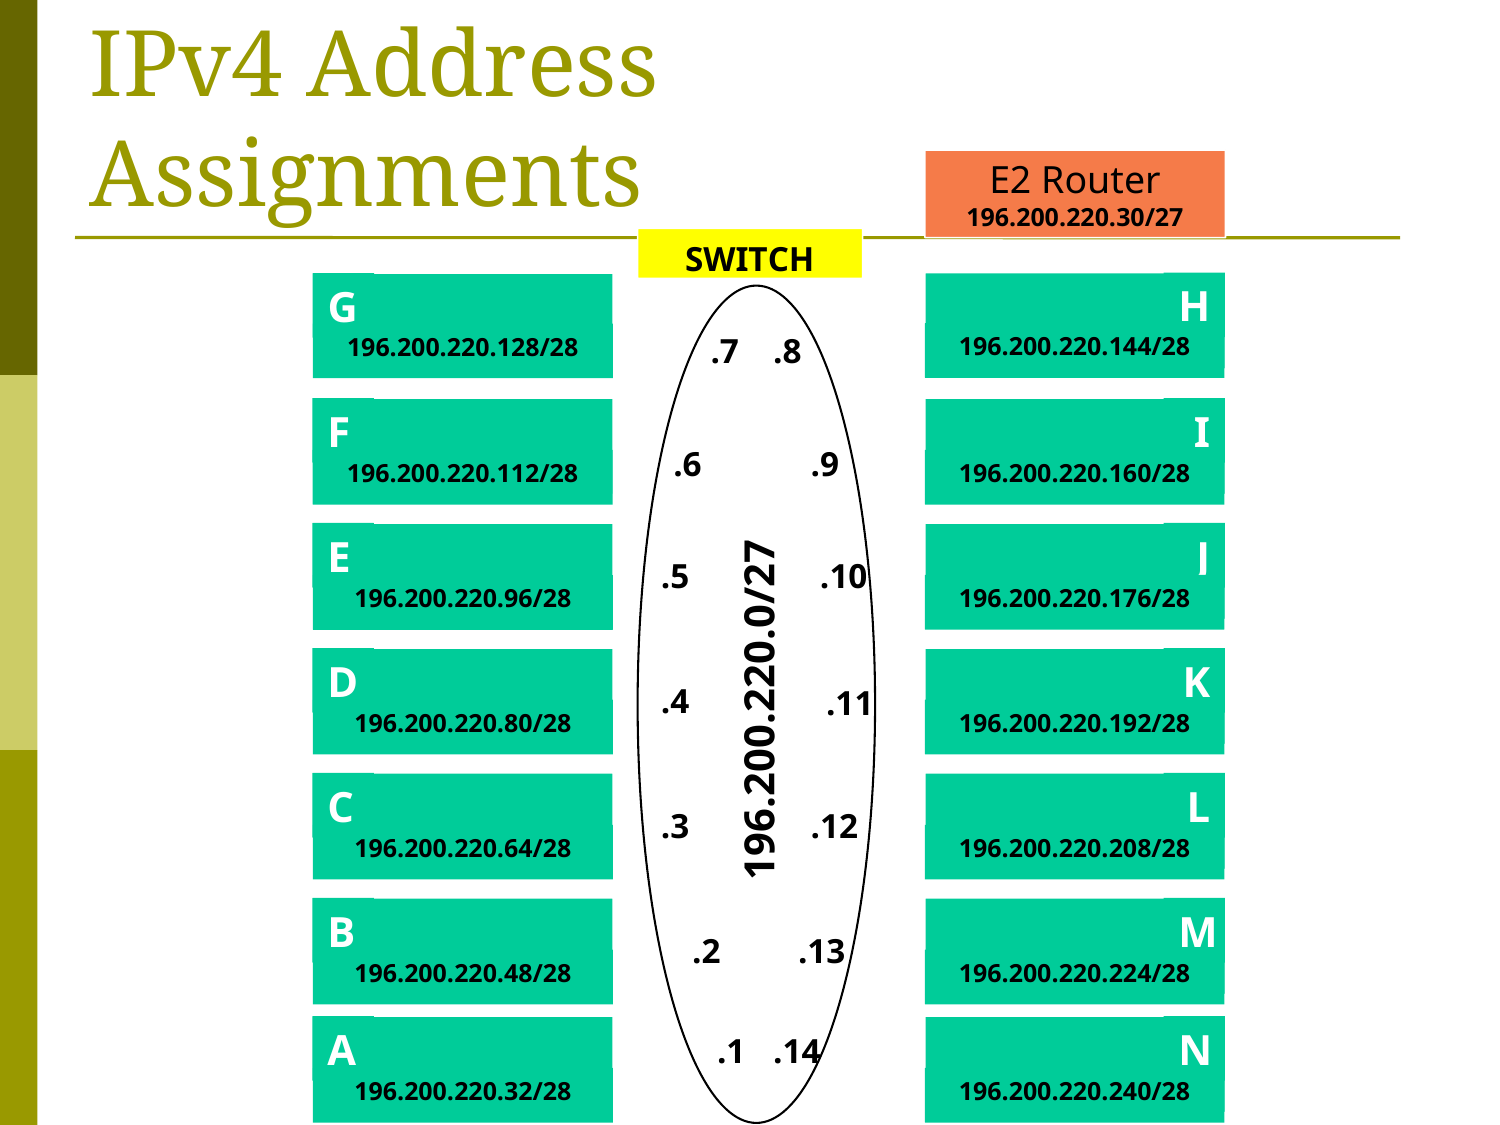

# IPv4 Address Assignments
E2 Router
196.200.220.30/27
SWITCH
H
G
.7
.8
196.200.220.144/28
196.200.220.128/28
F
I
.6
.9
196.200.220.112/28
196.200.220.160/28
E
J
.5
.10
196.200.220.176/28
196.200.220.96/28
196.200.220.0/27
D
K
.4
.11
196.200.220.80/28
196.200.220.192/28
C
L
.3
.12
196.200.220.64/28
196.200.220.208/28
B
M
.2
.13
196.200.220.48/28
196.200.220.224/28
A
N
.1
.14
196.200.220.32/28
196.200.220.240/28